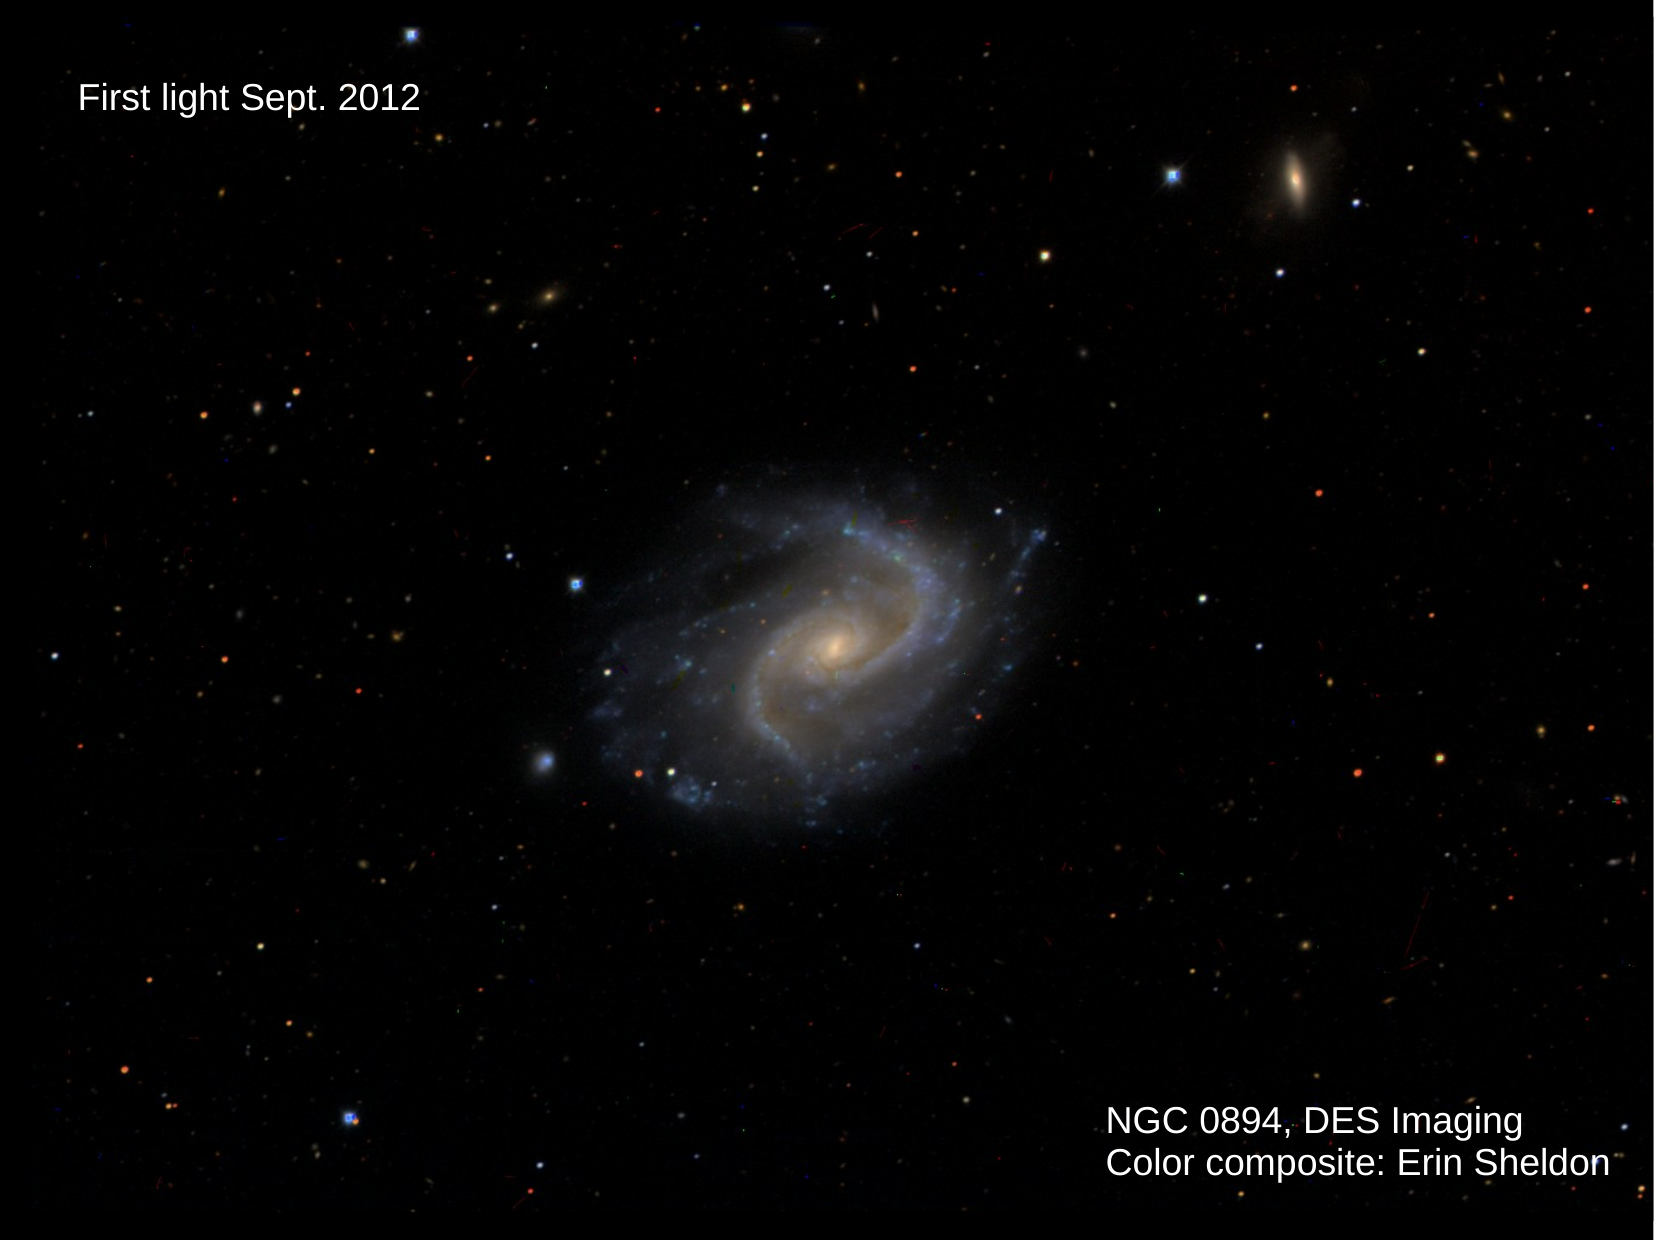

First light Sept. 2012
NGC 0894, DES Imaging
Color composite: Erin Sheldon